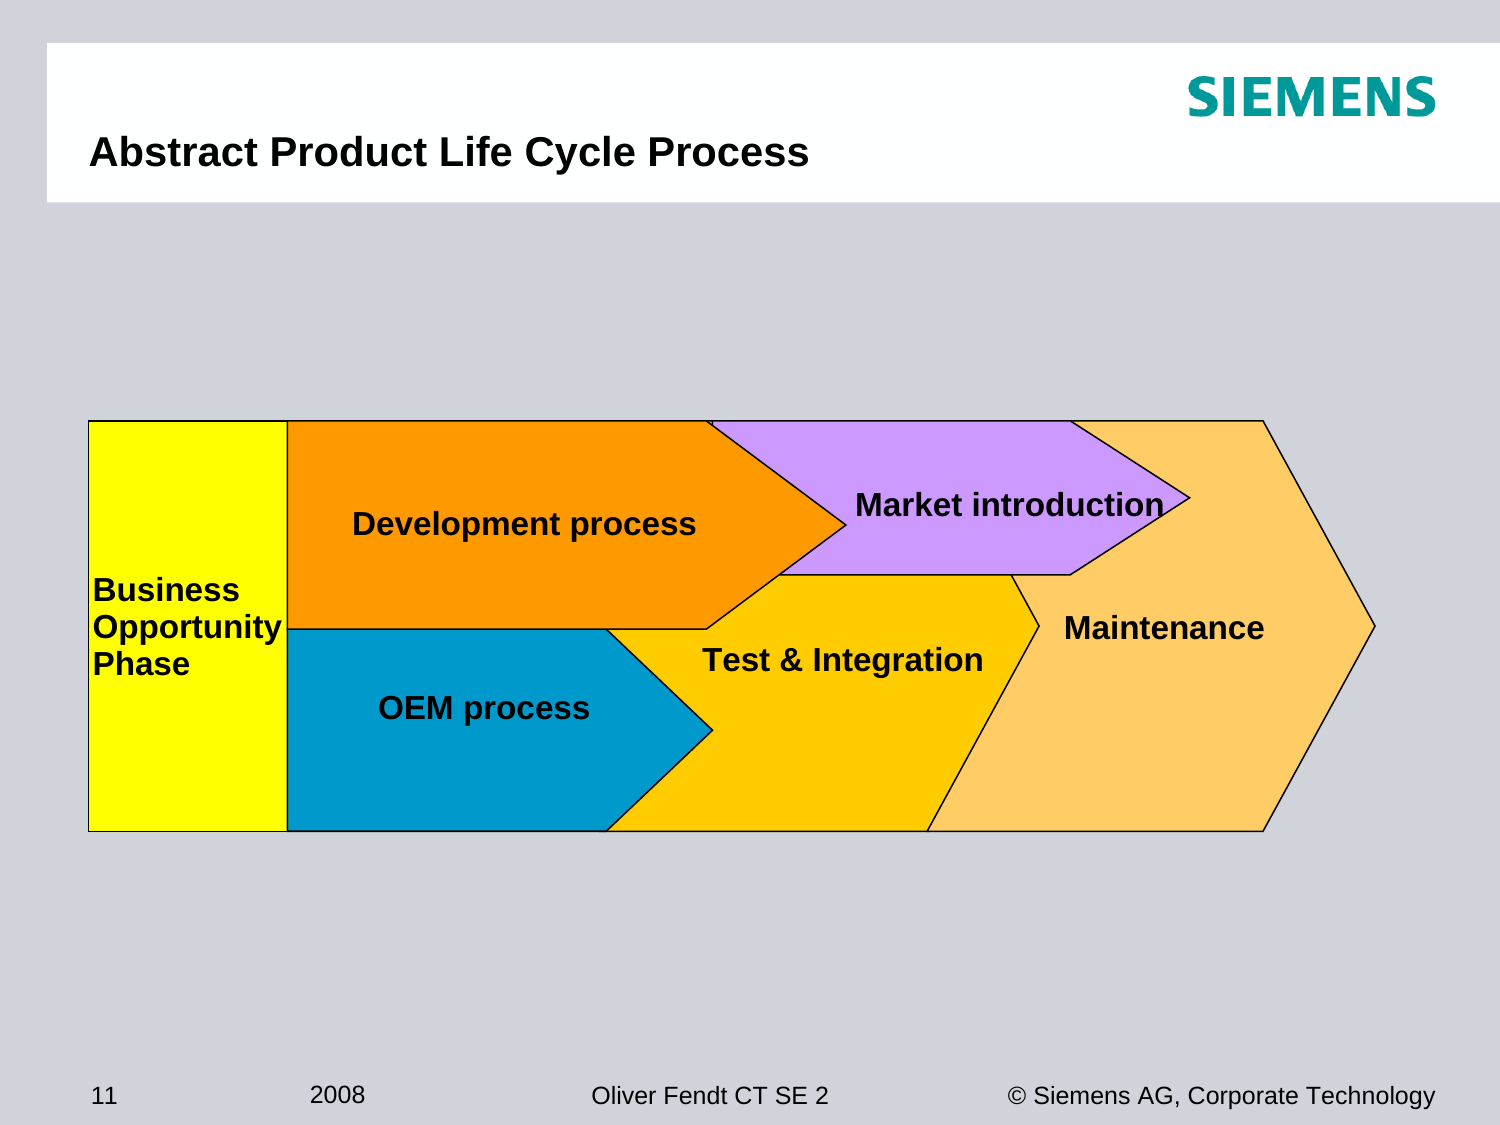

# Abstract Product Life Cycle Process
Market introduction
Development process
Business Opportunity Phase
Maintenance
Test & Integration
OEM process